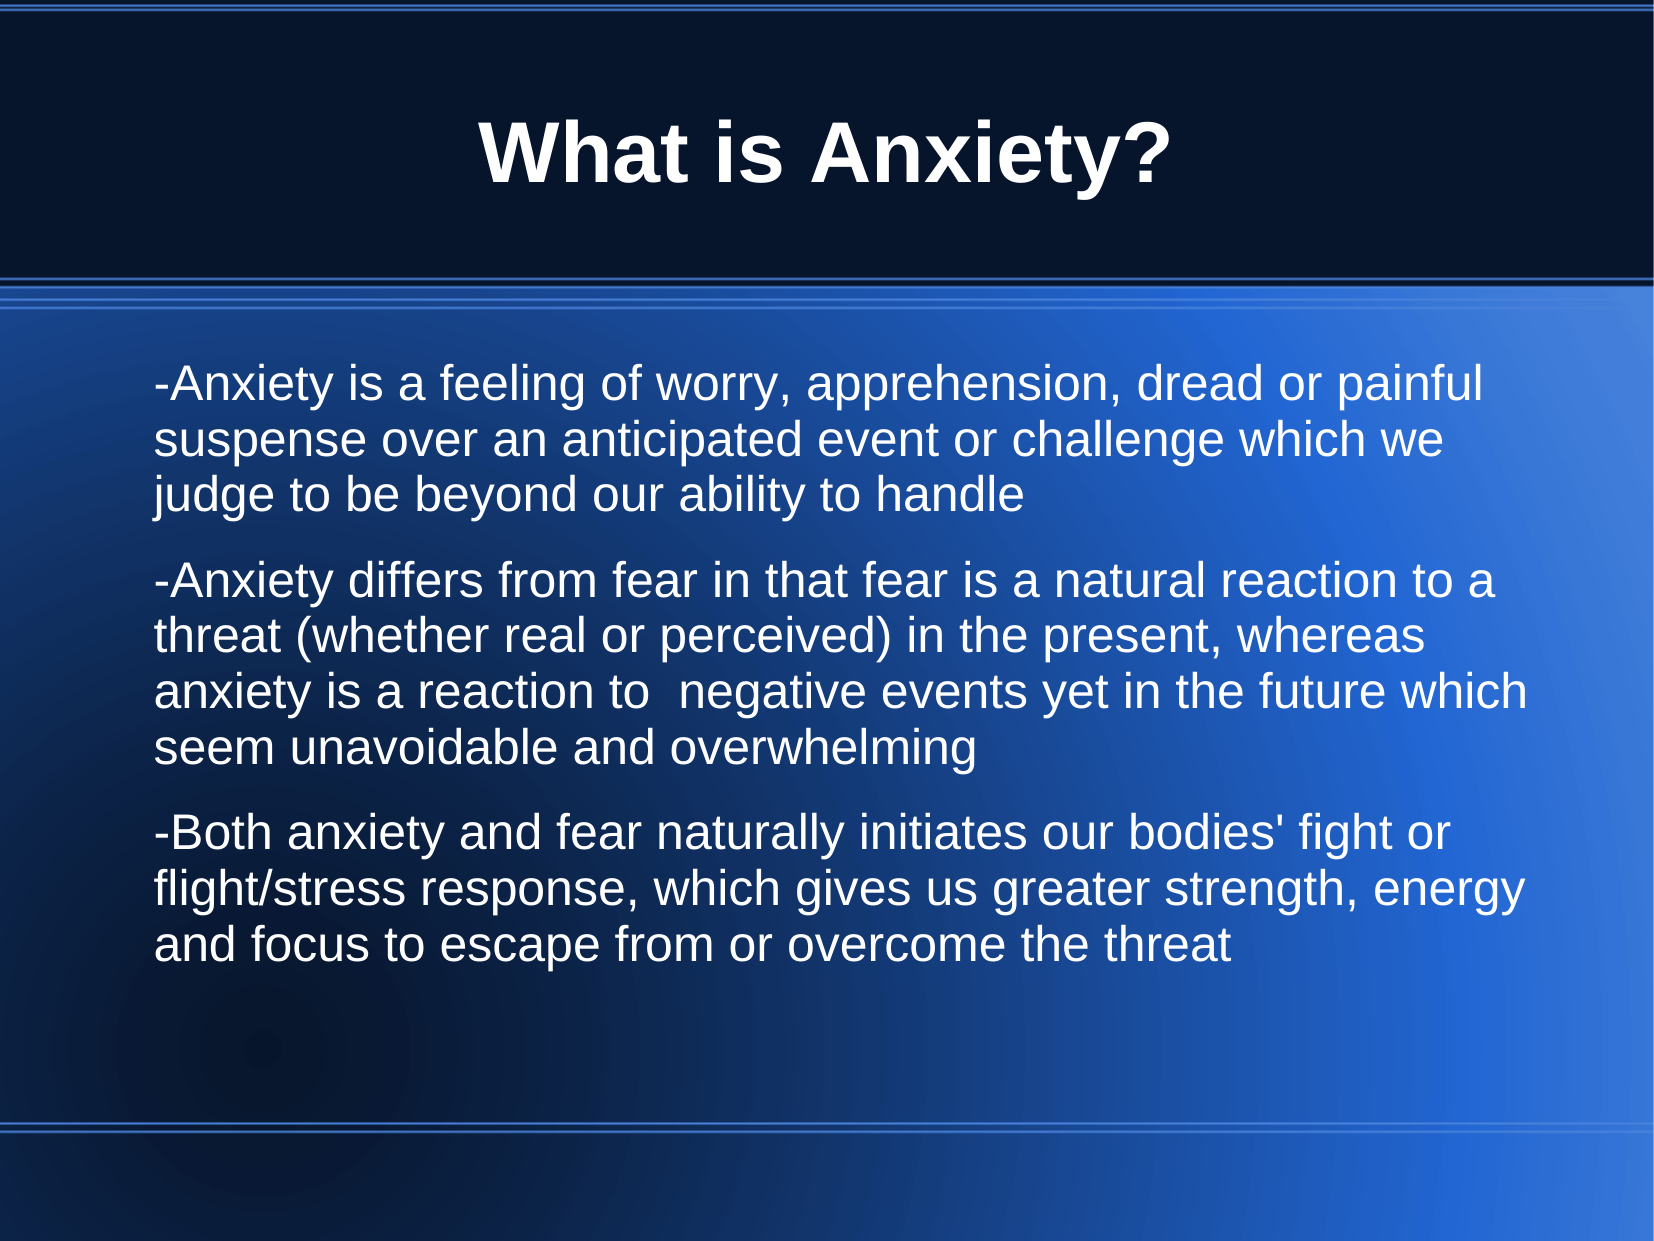

# What is Anxiety?
-Anxiety is a feeling of worry, apprehension, dread or painful suspense over an anticipated event or challenge which we judge to be beyond our ability to handle
-Anxiety differs from fear in that fear is a natural reaction to a threat (whether real or perceived) in the present, whereas anxiety is a reaction to negative events yet in the future which seem unavoidable and overwhelming
-Both anxiety and fear naturally initiates our bodies' fight or flight/stress response, which gives us greater strength, energy and focus to escape from or overcome the threat